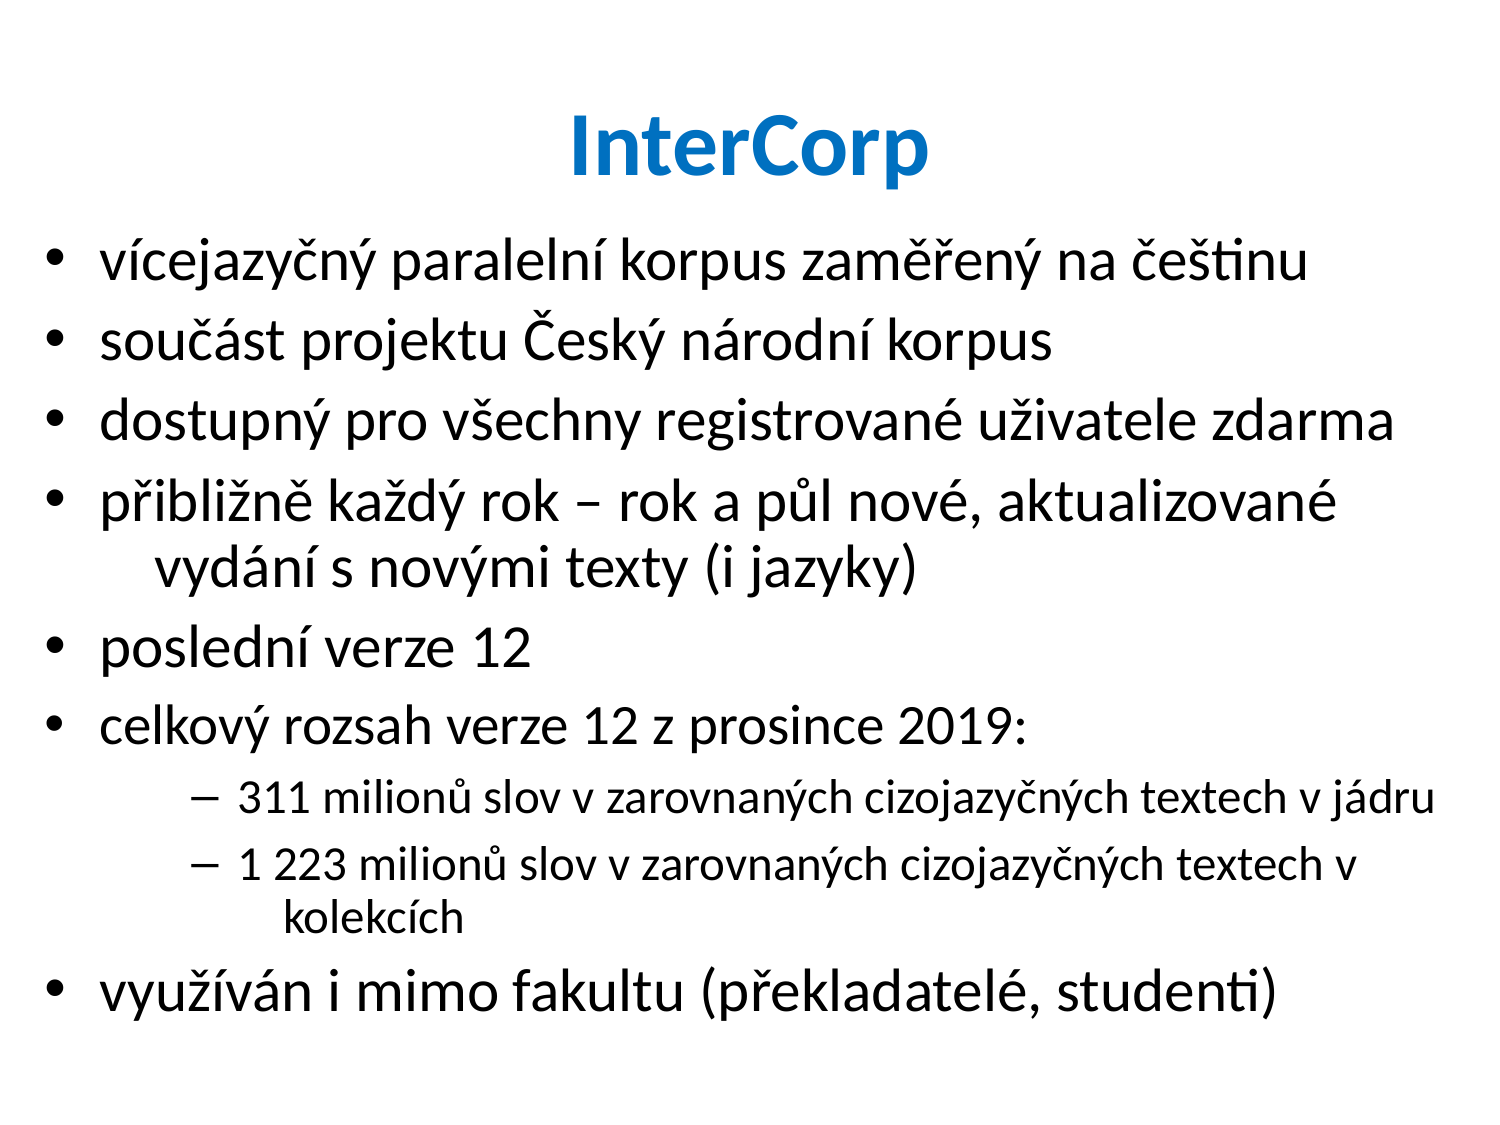

# InterCorp
vícejazyčný paralelní korpus zaměřený na češtinu
součást projektu Český národní korpus
dostupný pro všechny registrované uživatele zdarma
přibližně každý rok – rok a půl nové, aktualizované vydání s novými texty (i jazyky)
poslední verze 12
celkový rozsah verze 12 z prosince 2019:
311 milionů slov v zarovnaných cizojazyčných textech v jádru
1 223 milionů slov v zarovnaných cizojazyčných textech v kolekcích
využíván i mimo fakultu (překladatelé, studenti)